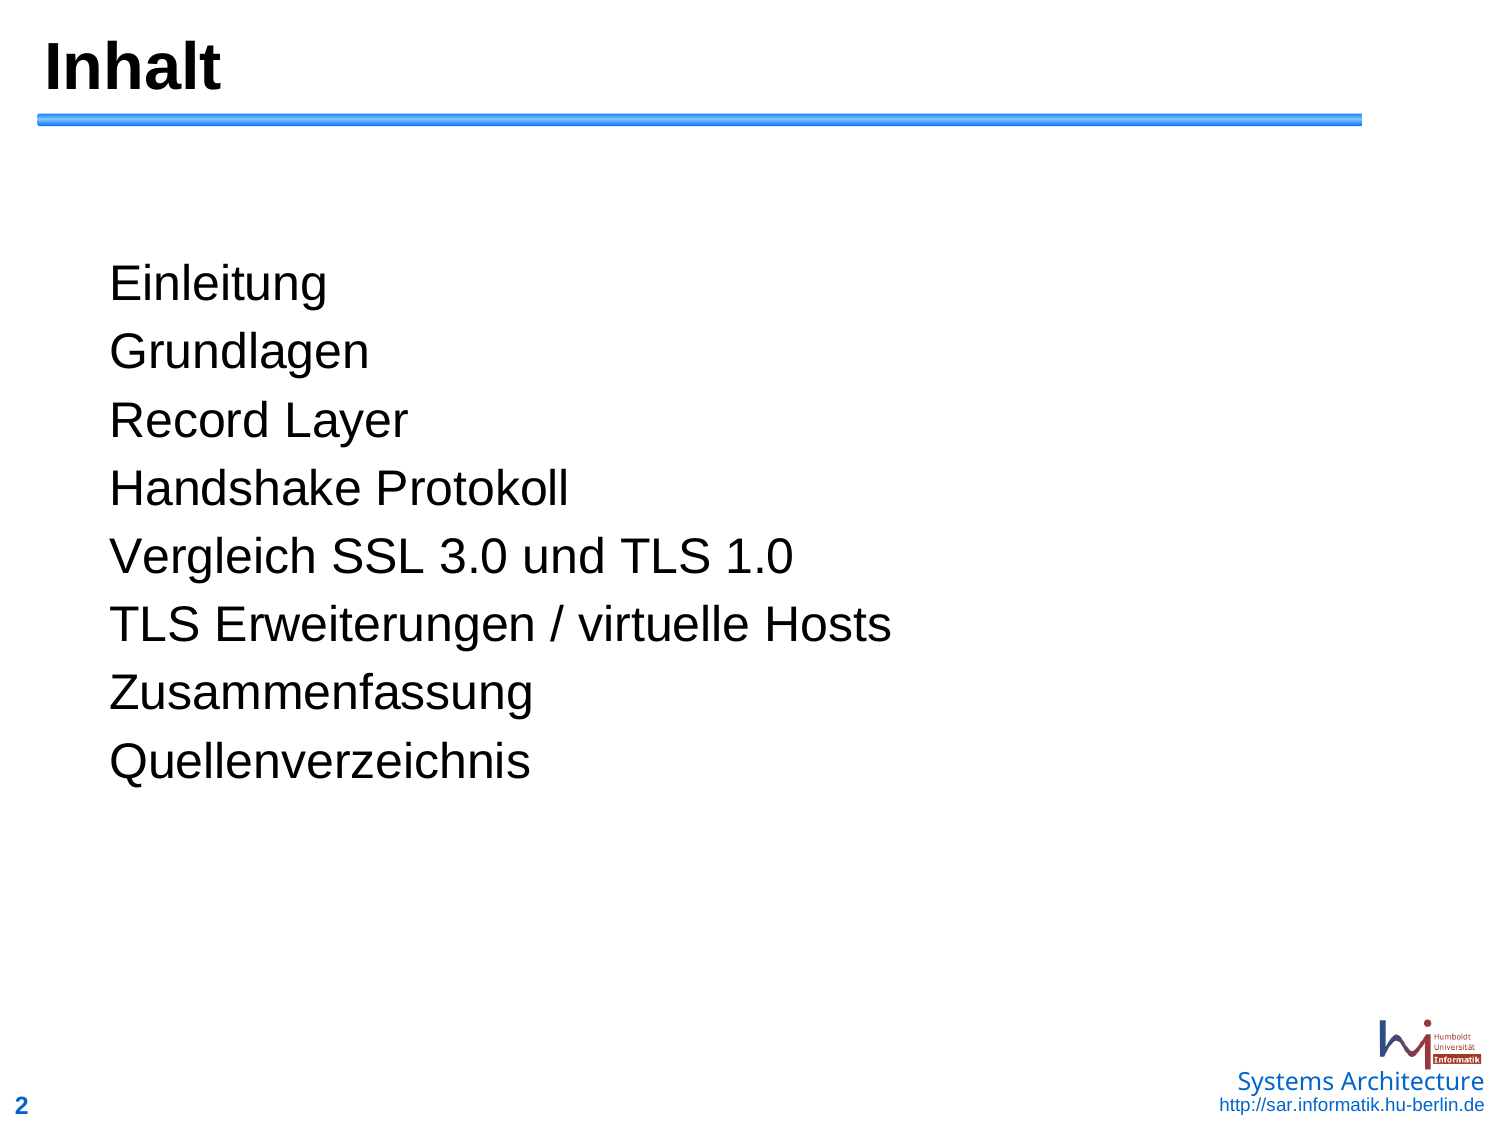

# Inhalt
Einleitung
Grundlagen
Record Layer
Handshake Protokoll
Vergleich SSL 3.0 und TLS 1.0
TLS Erweiterungen / virtuelle Hosts
Zusammenfassung
Quellenverzeichnis